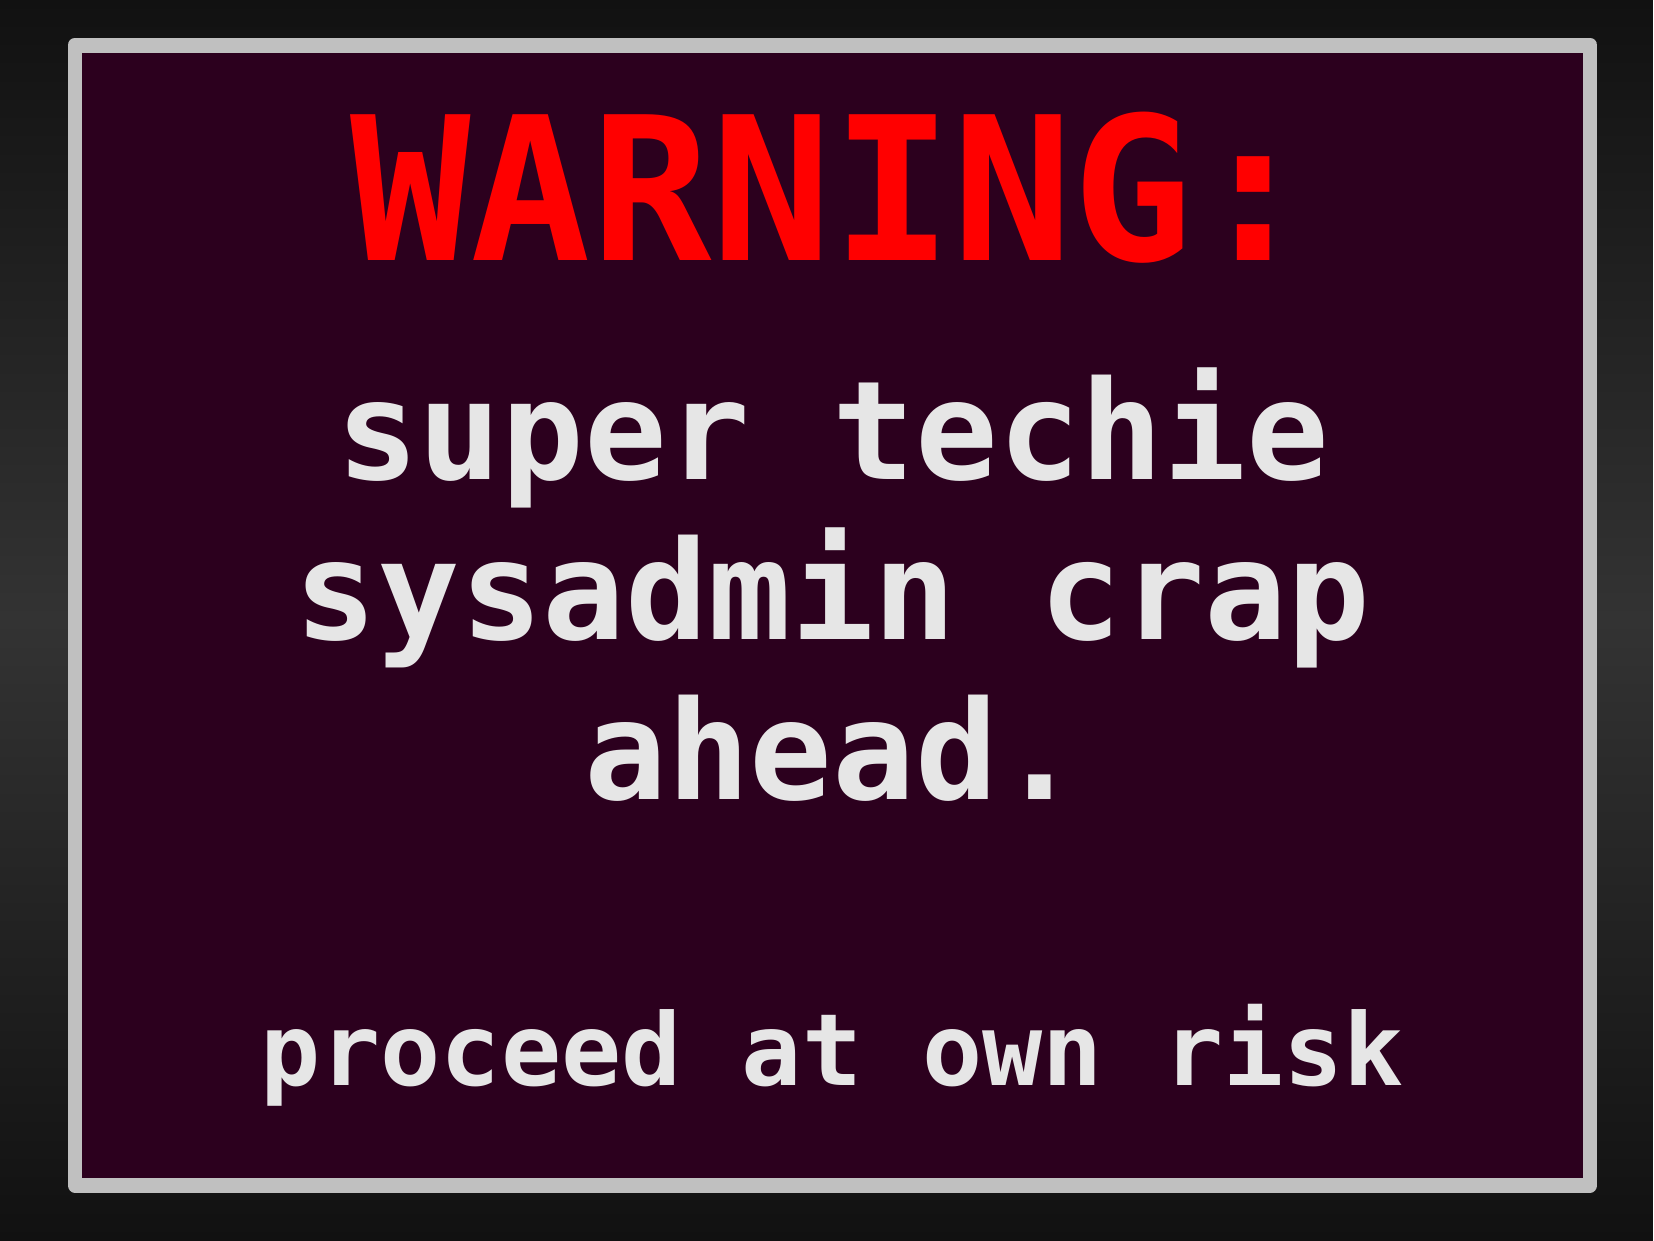

# WARNING:
super techie sysadmin crap ahead.
proceed at own risk